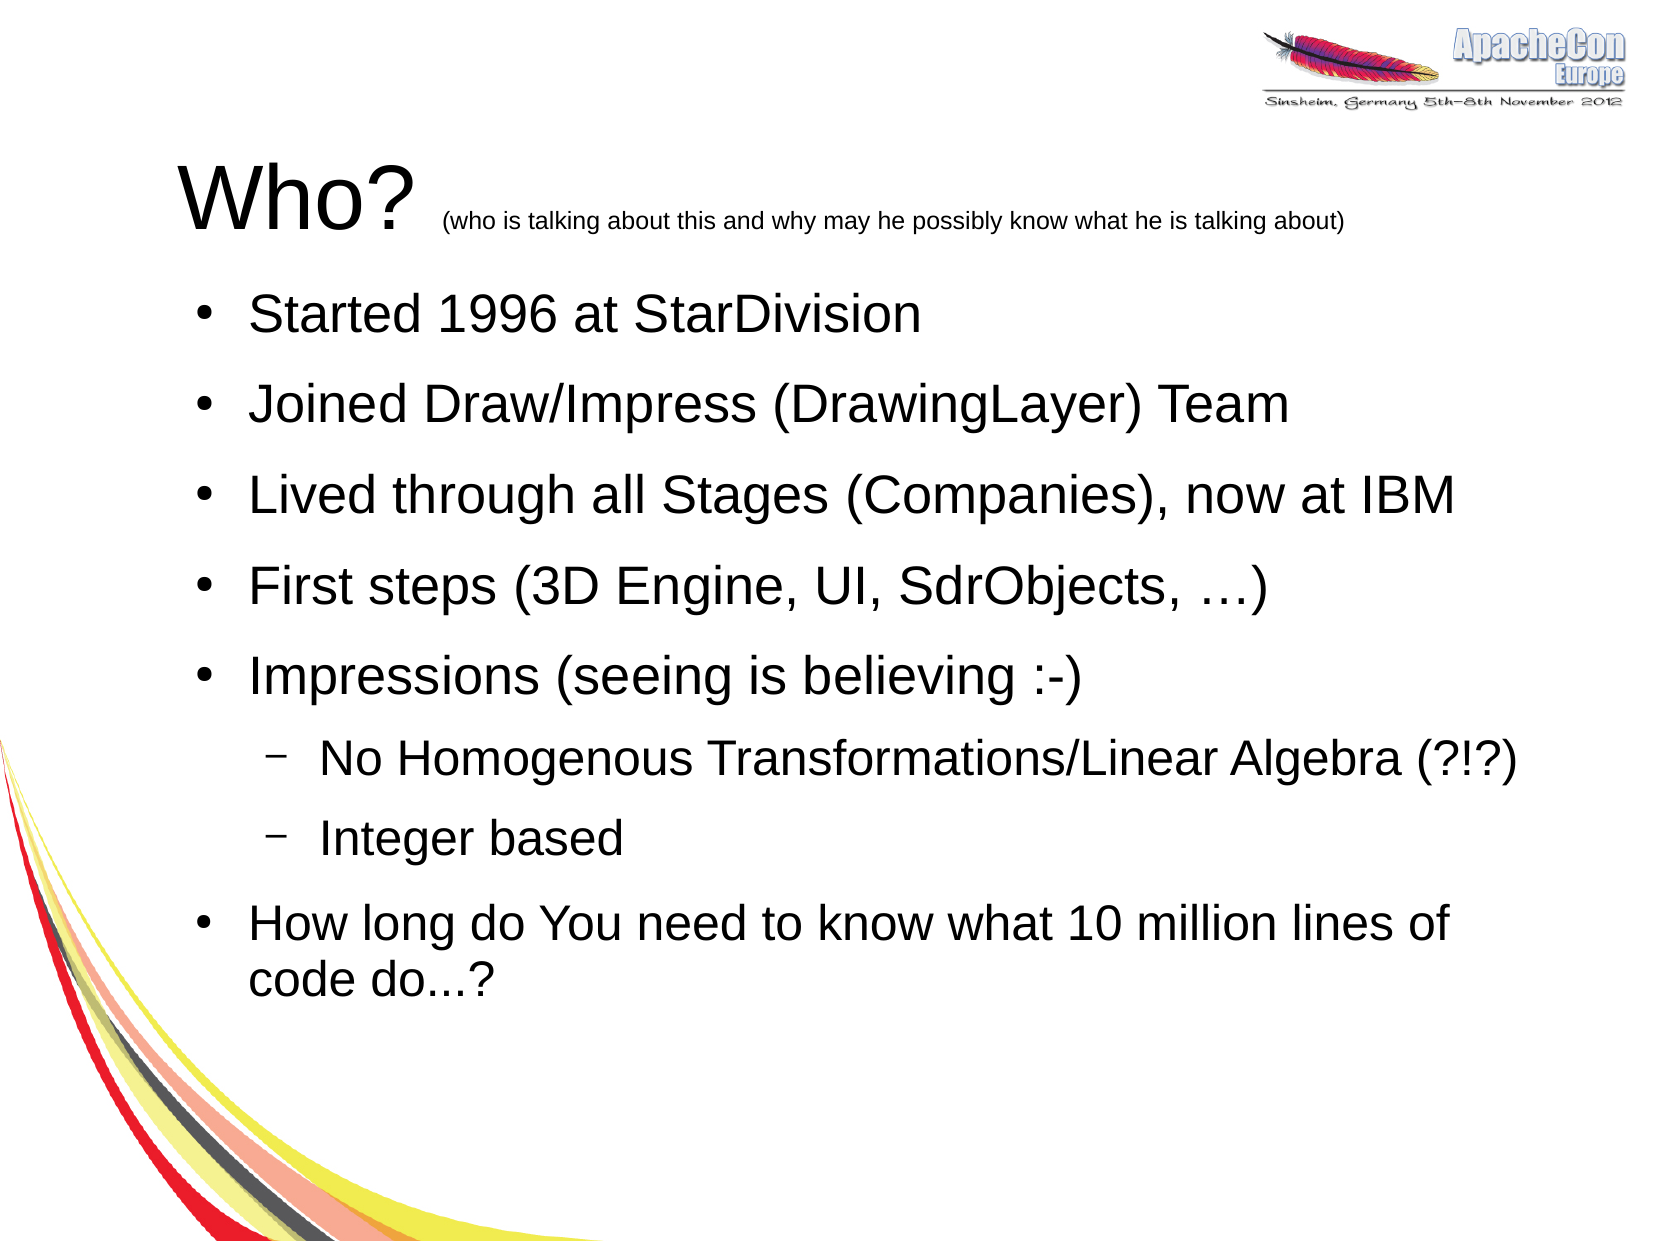

# Who? (who is talking about this and why may he possibly know what he is talking about)
Started 1996 at StarDivision
Joined Draw/Impress (DrawingLayer) Team
Lived through all Stages (Companies), now at IBM
First steps (3D Engine, UI, SdrObjects, …)
Impressions (seeing is believing :-)
No Homogenous Transformations/Linear Algebra (?!?)
Integer based
How long do You need to know what 10 million lines of code do...?